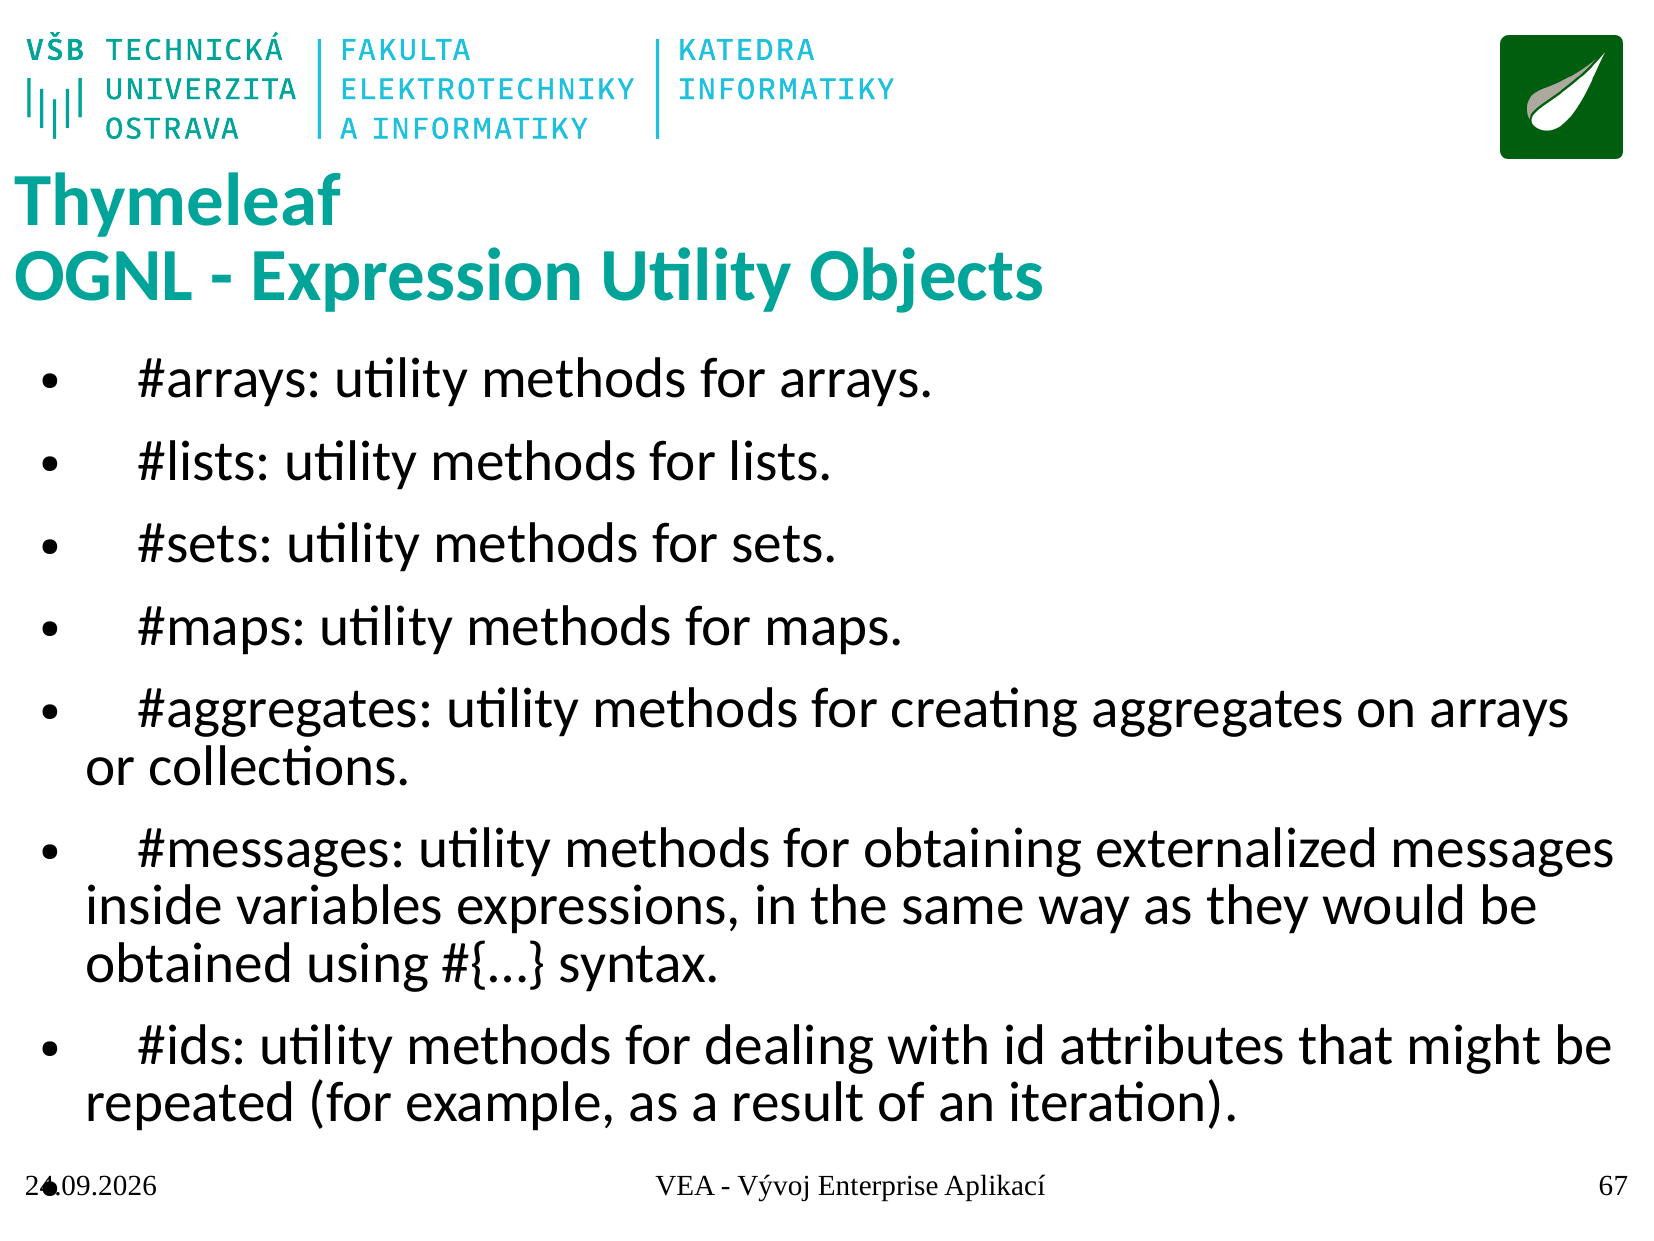

Thymeleaf
OGNL - Expression Utility Objects
# #arrays: utility methods for arrays.
 #lists: utility methods for lists.
 #sets: utility methods for sets.
 #maps: utility methods for maps.
 #aggregates: utility methods for creating aggregates on arrays or collections.
 #messages: utility methods for obtaining externalized messages inside variables expressions, in the same way as they would be obtained using #{…} syntax.
 #ids: utility methods for dealing with id attributes that might be repeated (for example, as a result of an iteration).
VEA - Vývoj Enterprise Aplikací
67